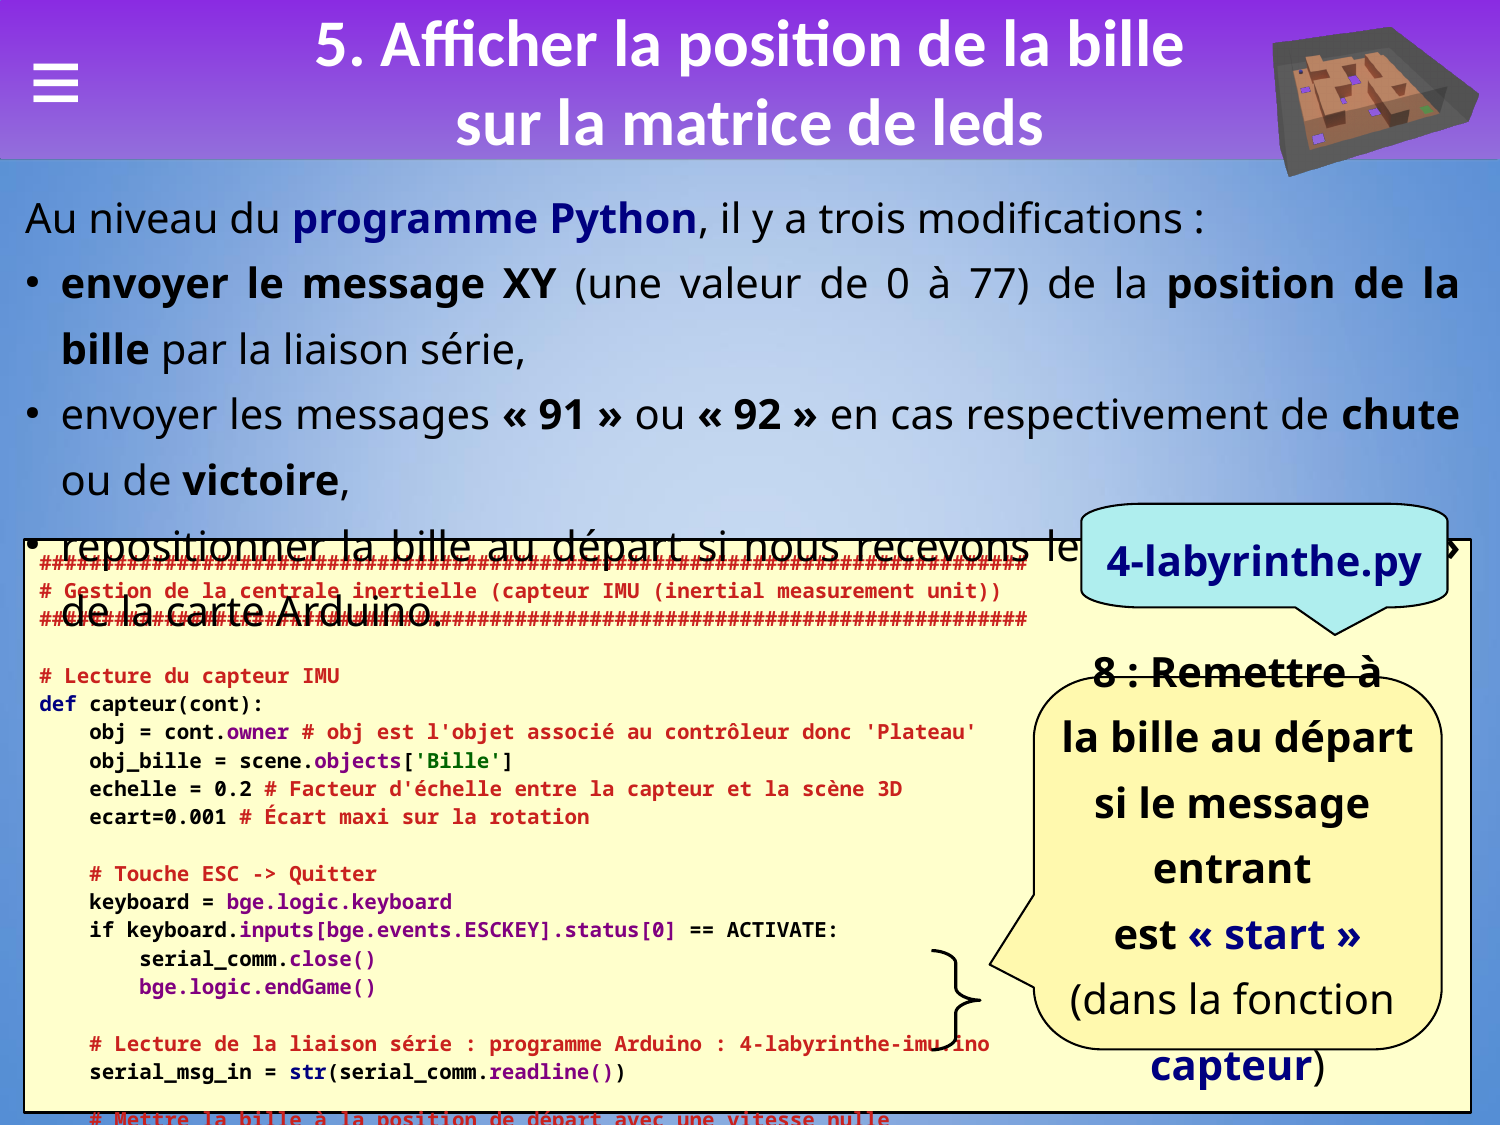

5. Afficher la position de la bille
sur la matrice de leds
≡
Au niveau du programme Python, il y a trois modifications :
envoyer le message XY (une valeur de 0 à 77) de la position de la bille par la liaison série,
envoyer les messages « 91 » ou « 92 » en cas respectivement de chute ou de victoire,
repositionner la bille au départ si nous recevons le message « start » de la carte Arduino.
4-labyrinthe.py
###############################################################################
# Gestion de la centrale inertielle (capteur IMU (inertial measurement unit))
###############################################################################
# Lecture du capteur IMU
def capteur(cont):
 obj = cont.owner # obj est l'objet associé au contrôleur donc 'Plateau'
 obj_bille = scene.objects['Bille']
 echelle = 0.2 # Facteur d'échelle entre la capteur et la scène 3D
 ecart=0.001 # Écart maxi sur la rotation
 # Touche ESC -> Quitter
 keyboard = bge.logic.keyboard
 if keyboard.inputs[bge.events.ESCKEY].status[0] == ACTIVATE:
 serial_comm.close()
 bge.logic.endGame()
 # Lecture de la liaison série : programme Arduino : 4-labyrinthe-imu.ino
 serial_msg_in = str(serial_comm.readline())
 # Mettre la bille à la position de départ avec une vitesse nulle
 if serial_msg_in.find("start")>0:
 if obj_bille['victoire'] or obj_bille['chute']:
 depart()
 # Roulis/Roll(x) et Tangage/Pitch(y)
 ...
8 : Remettre à
 la bille au départ
si le message
entrant
est « start »
(dans la fonction
capteur)